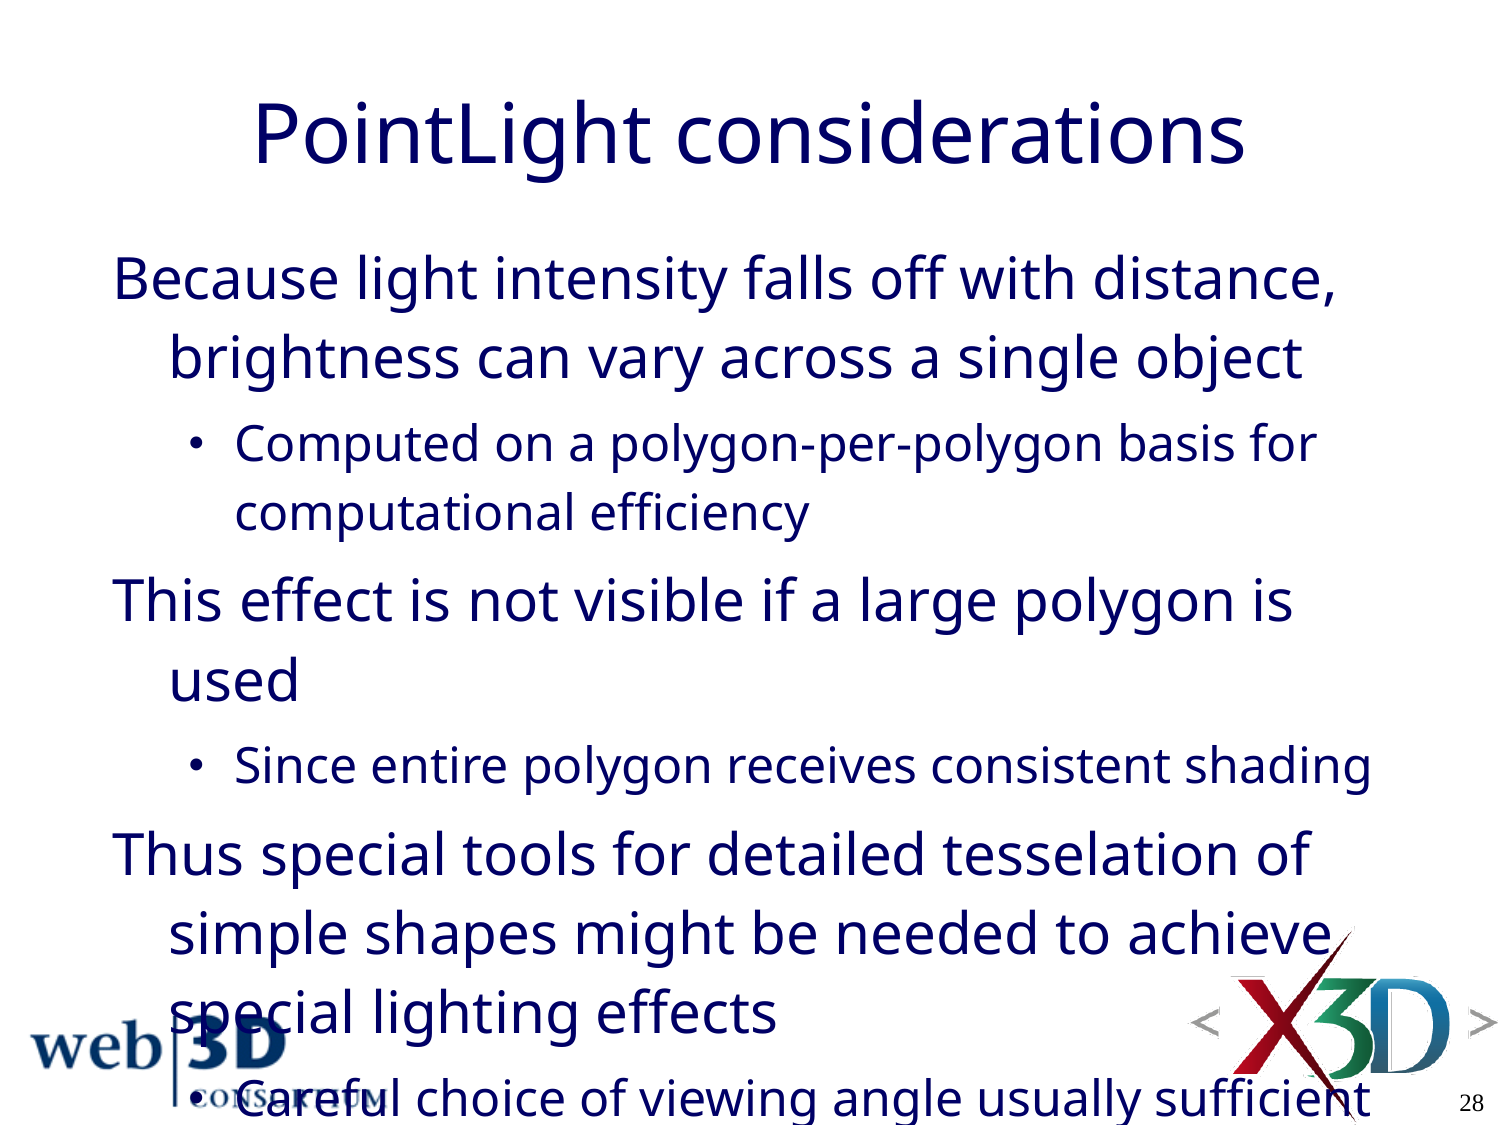

# PointLight considerations
Because light intensity falls off with distance, brightness can vary across a single object
Computed on a polygon-per-polygon basis for computational efficiency
This effect is not visible if a large polygon is used
Since entire polygon receives consistent shading
Thus special tools for detailed tesselation of simple shapes might be needed to achieve special lighting effects
Careful choice of viewing angle usually sufficient